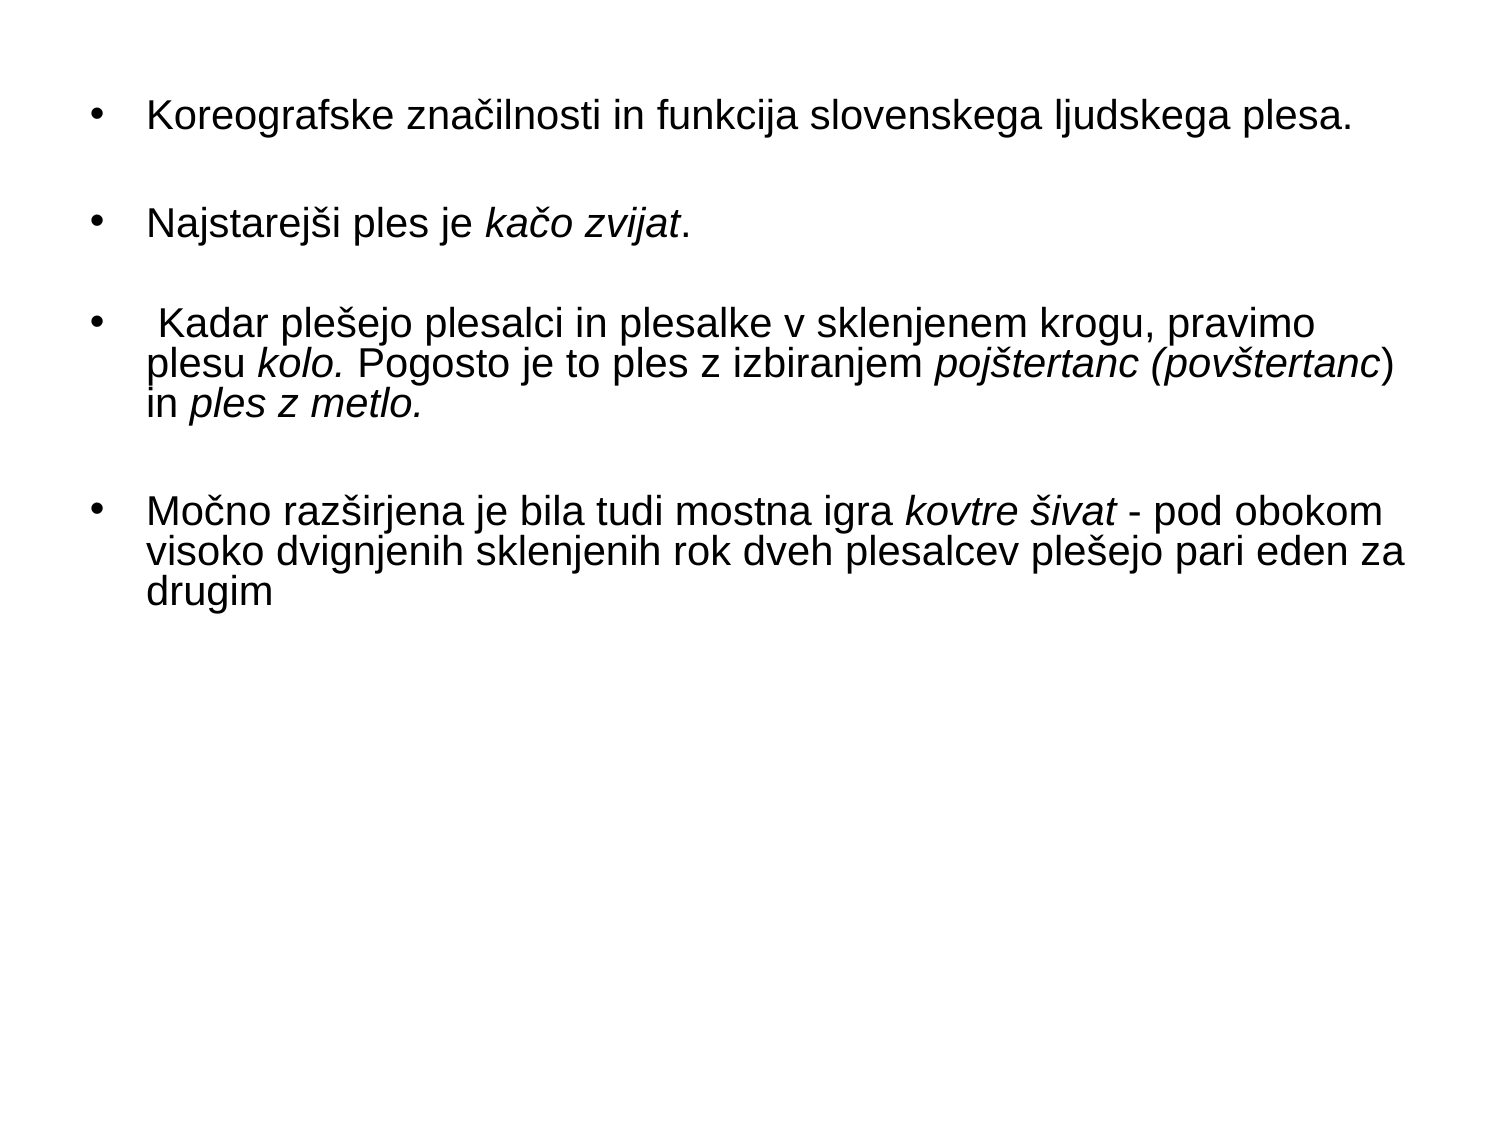

# Koreografske značilnosti in funkcija slovenskega ljudskega plesa.
Najstarejši ples je kačo zvijat.
 Kadar plešejo plesalci in plesalke v sklenjenem krogu, pravimo plesu kolo. Pogosto je to ples z izbiranjem pojštertanc (povštertanc) in ples z metlo.
Močno razširjena je bila tudi mostna igra kovtre šivat - pod obokom visoko dvignjenih sklenjenih rok dveh plesalcev plešejo pari eden za drugim